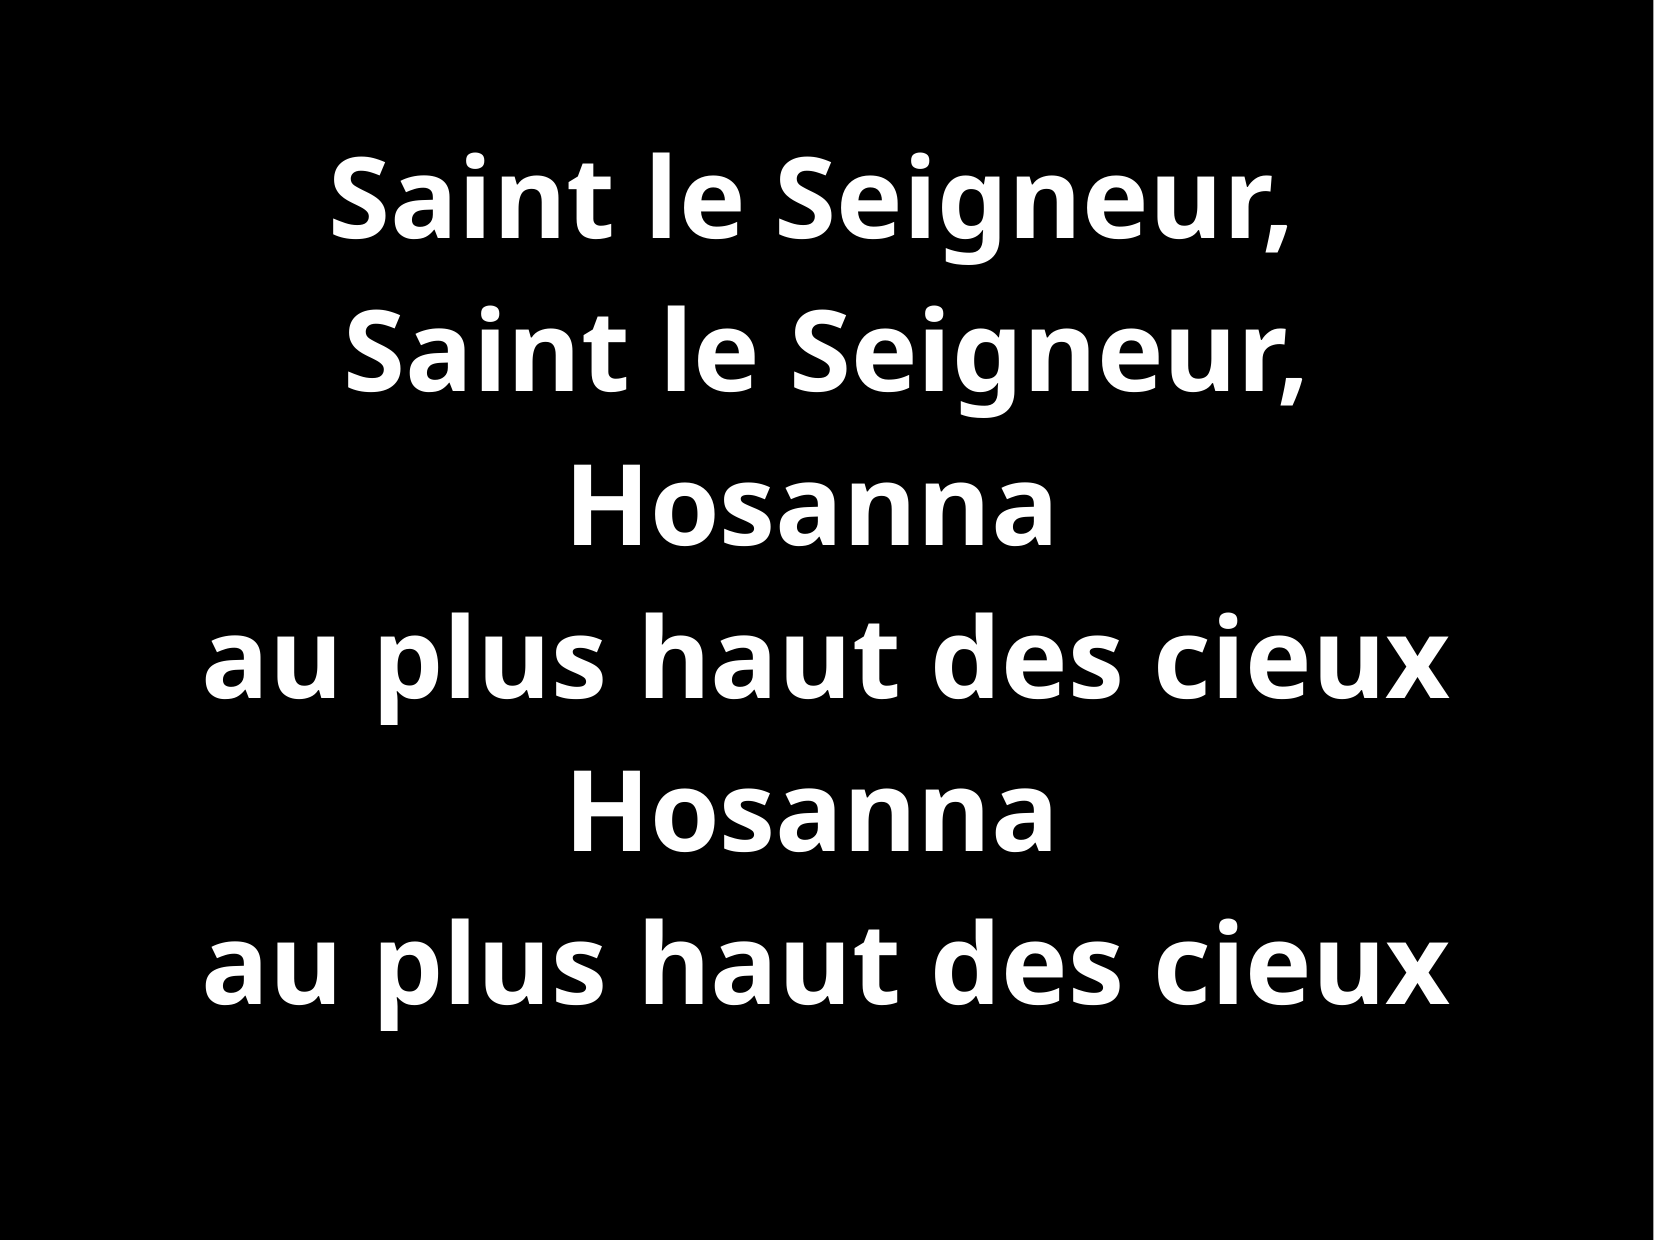

# Saint le Seigneur,
Saint le Seigneur,
Hosanna
au plus haut des cieux
Hosanna
au plus haut des cieux